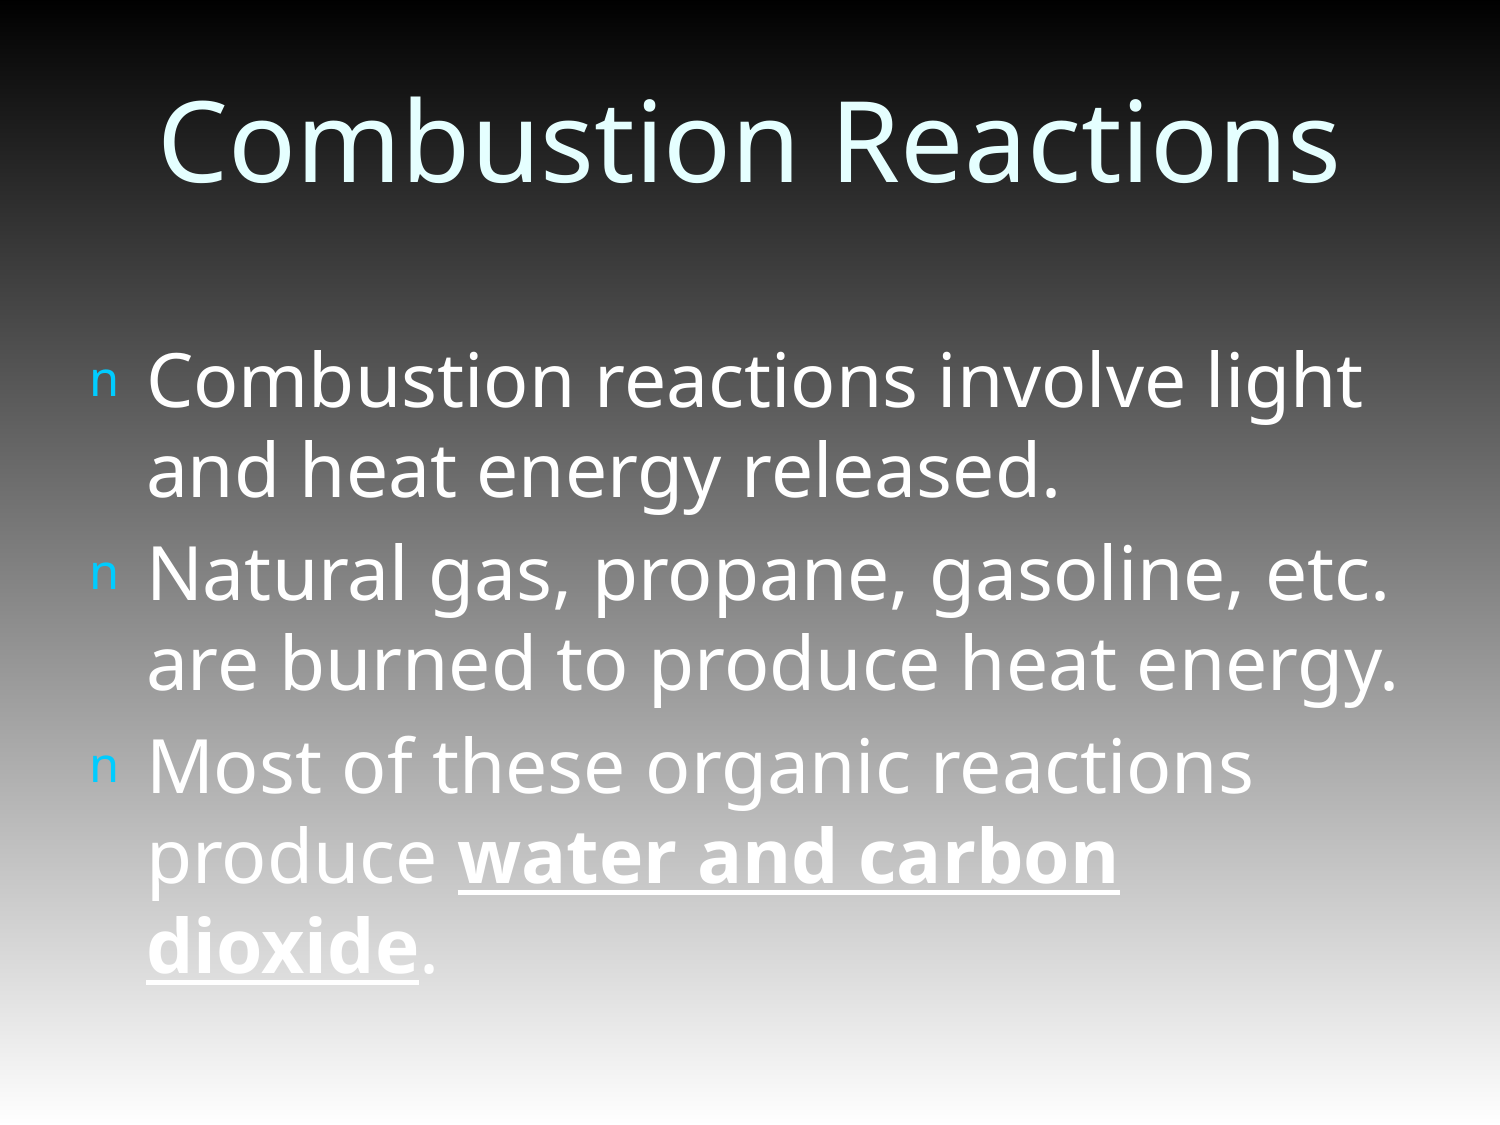

# Combustion Reactions
Combustion reactions involve light and heat energy released.
Natural gas, propane, gasoline, etc. are burned to produce heat energy.
Most of these organic reactions produce water and carbon dioxide.